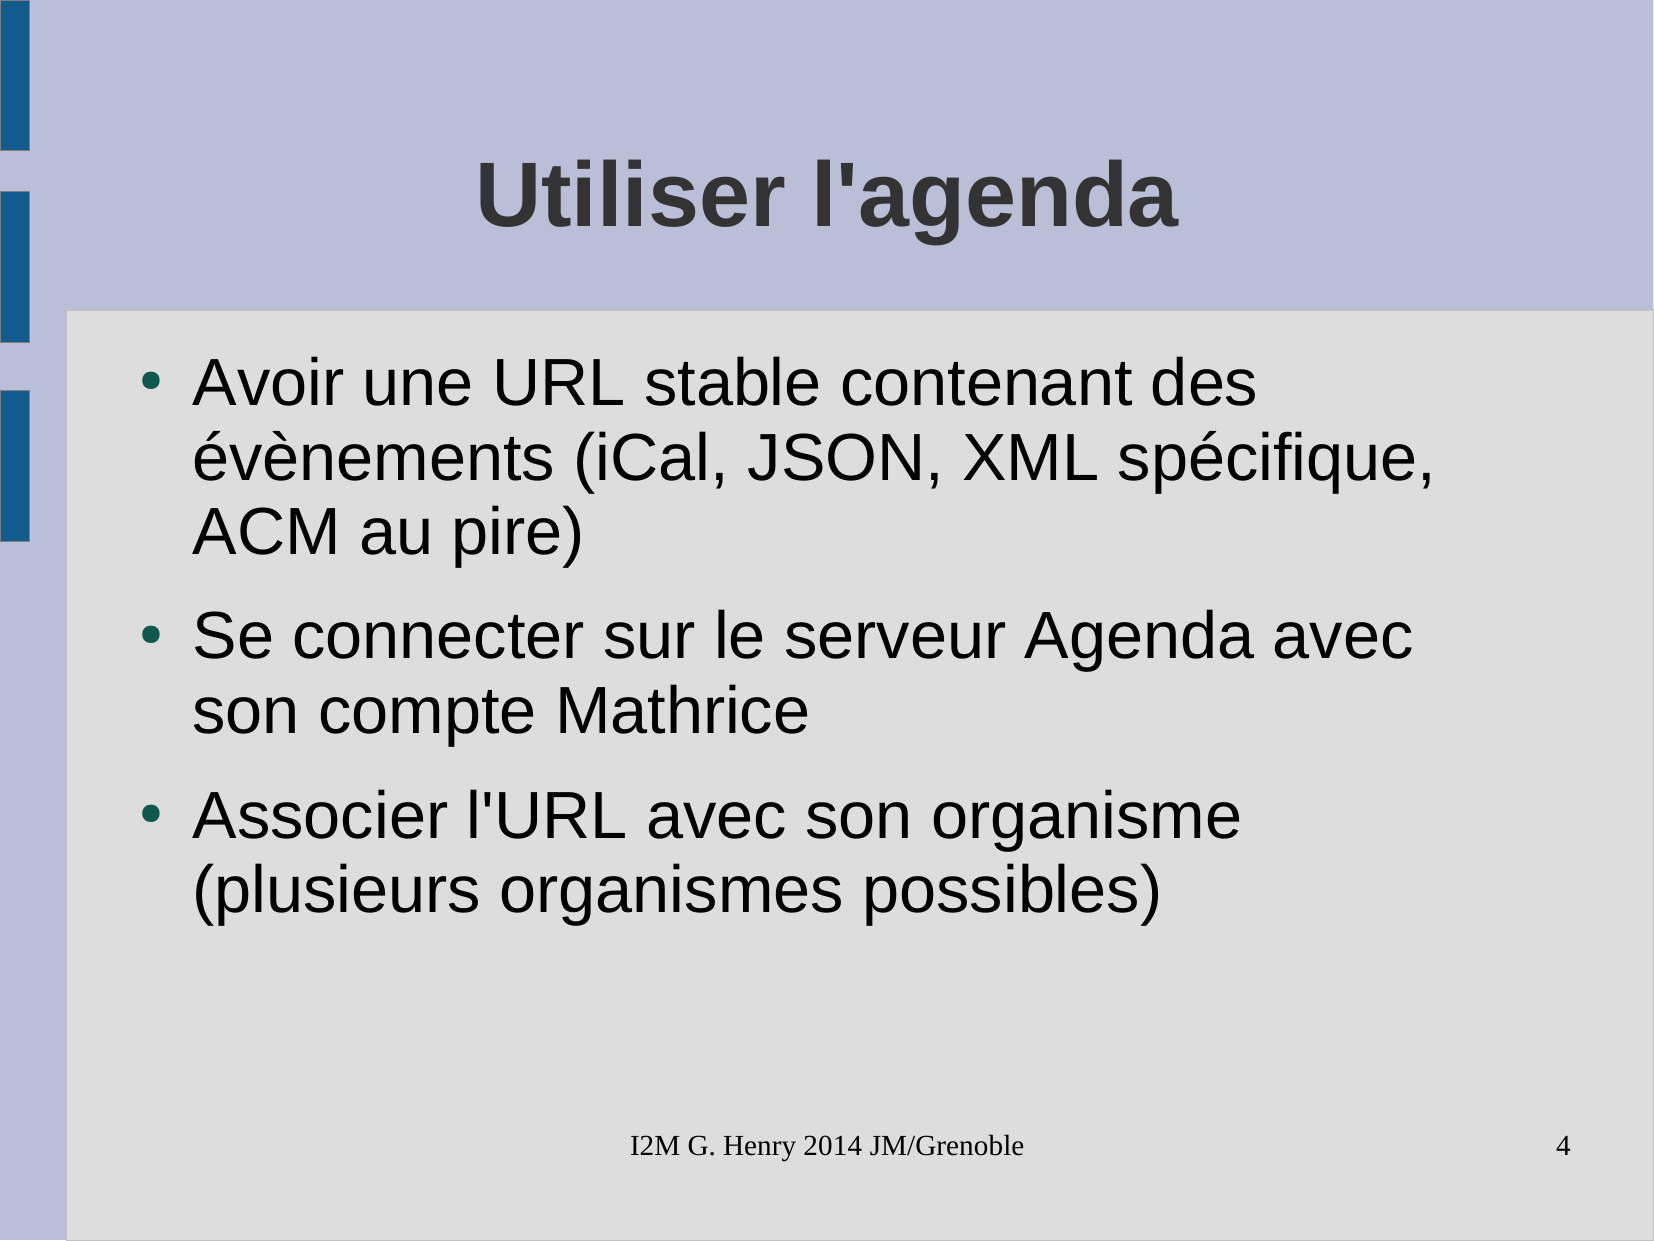

# Utiliser l'agenda
Avoir une URL stable contenant des évènements (iCal, JSON, XML spécifique, ACM au pire)
Se connecter sur le serveur Agenda avec son compte Mathrice
Associer l'URL avec son organisme (plusieurs organismes possibles)
I2M G. Henry 2014 JM/Grenoble
4